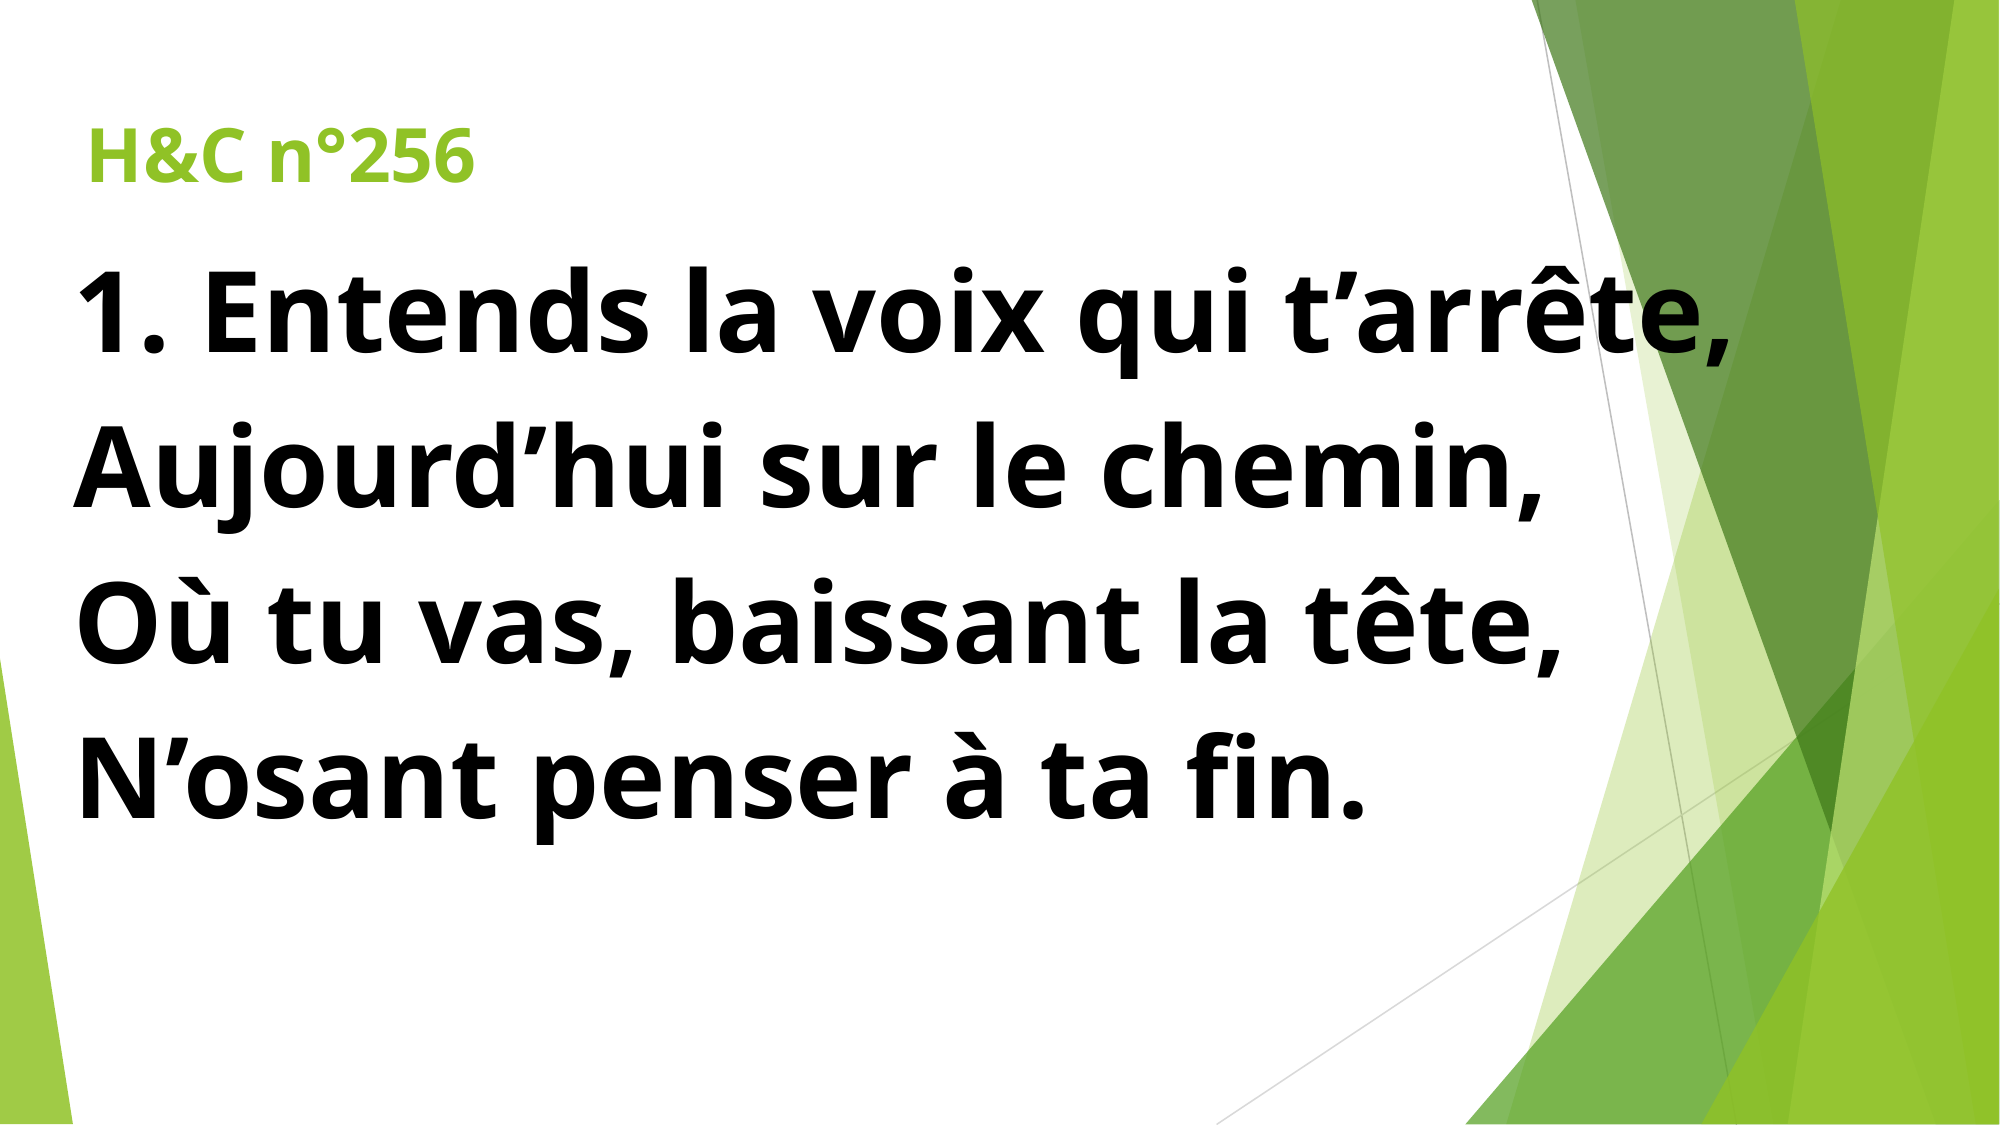

H&C n°256
1. Entends la voix qui t’arrête,
Aujourd’hui sur le chemin,
Où tu vas, baissant la tête,
N’osant penser à ta fin.